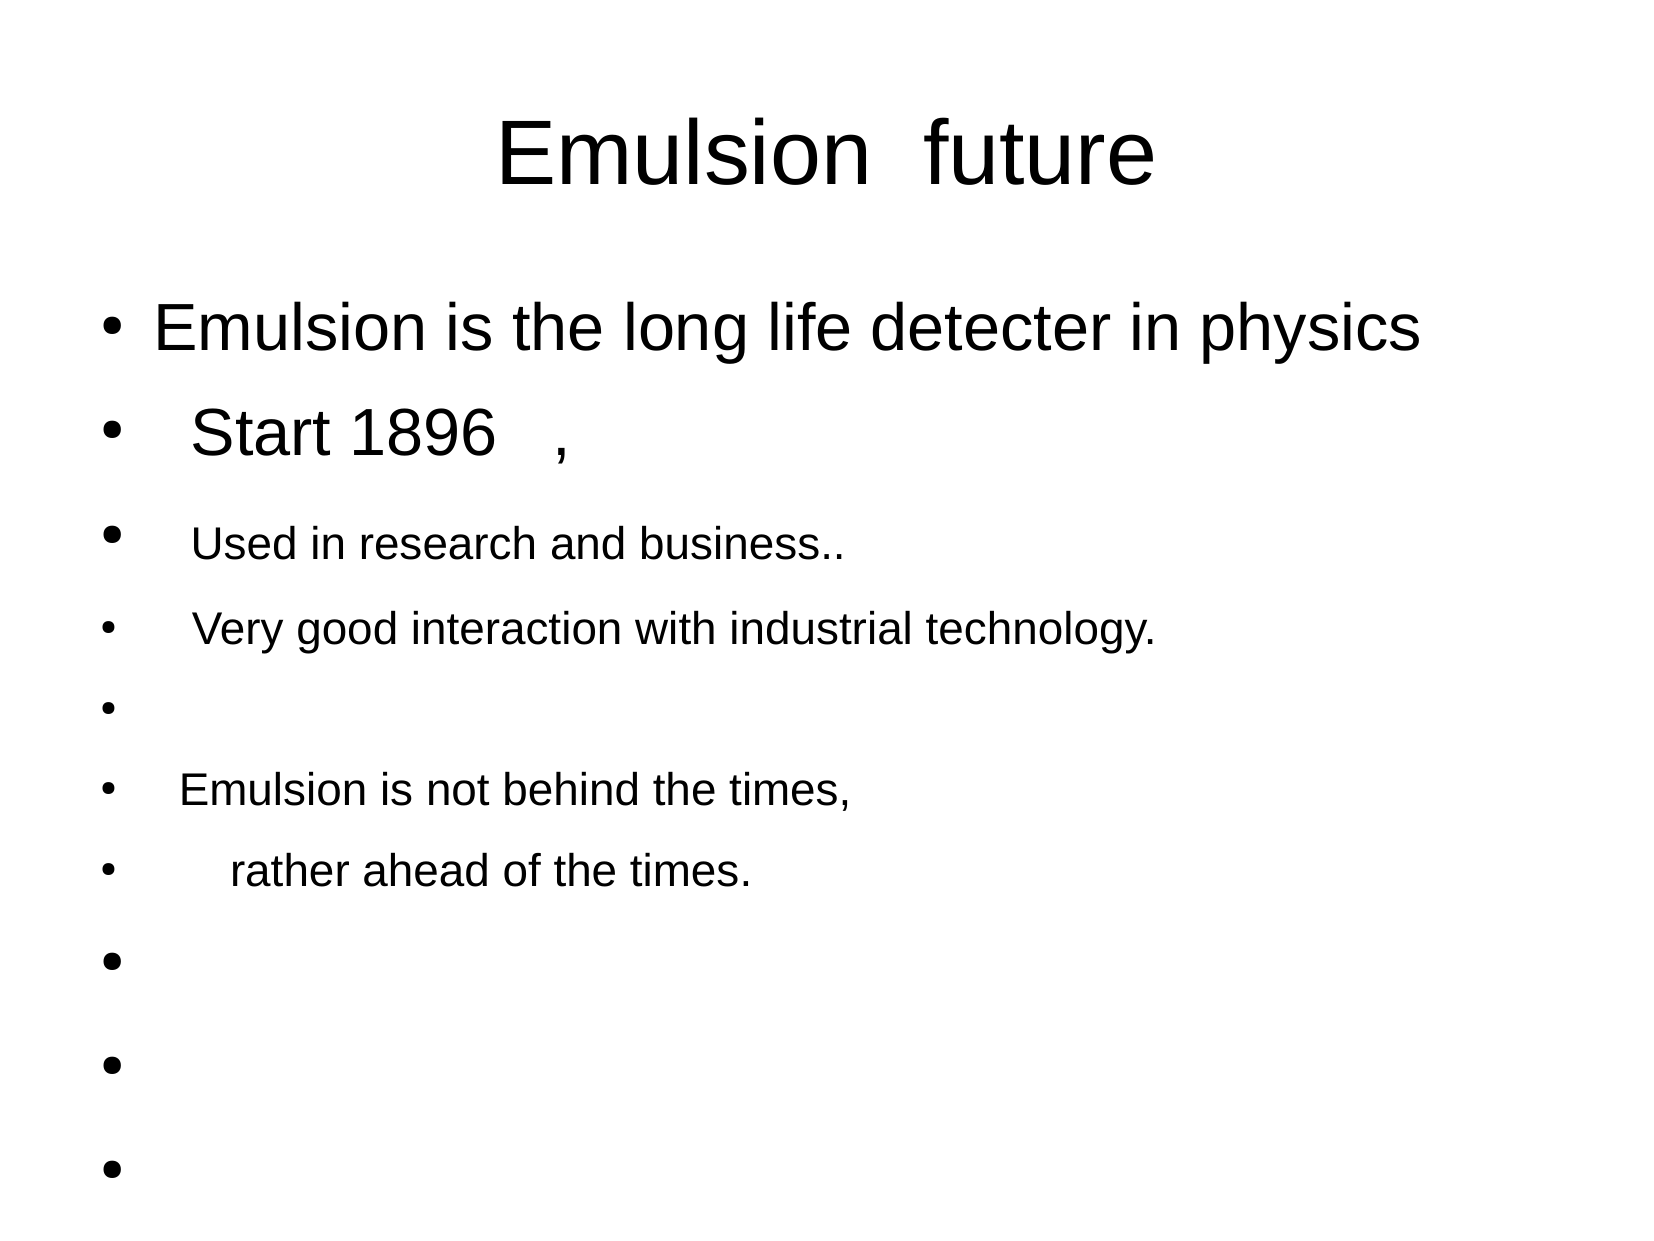

# Emulsion future
Emulsion is the long life detecter in physics
 Start 1896 ,
 Used in research and business..
 Very good interaction with industrial technology.
 Emulsion is not behind the times,
 rather ahead of the times.